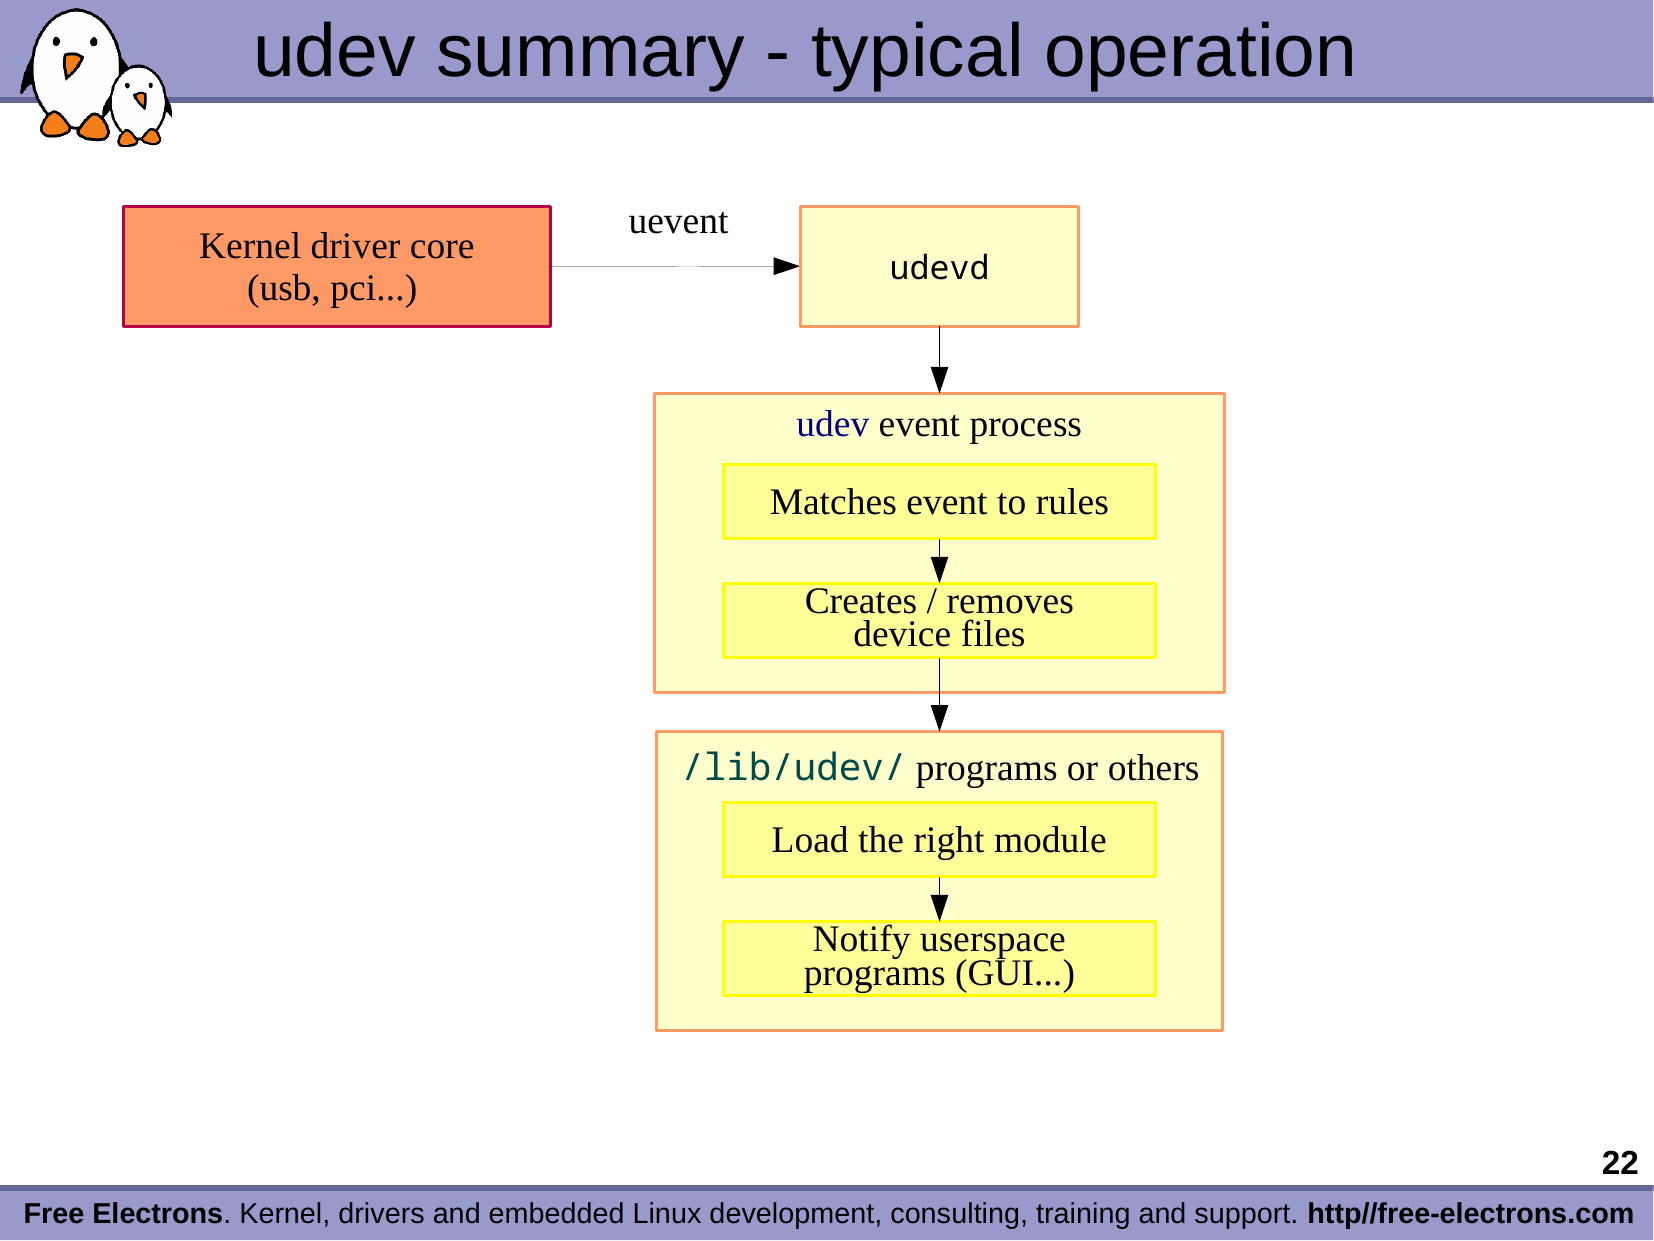

# udev summary - typical operation
uevent
udevd
Kernel driver core
(usb, pci...)
udev event process
Matches event to rules
Creates / removes
device files
/lib/udev/ programs or others
Load the right module
Notify userspace
programs (GUI...)